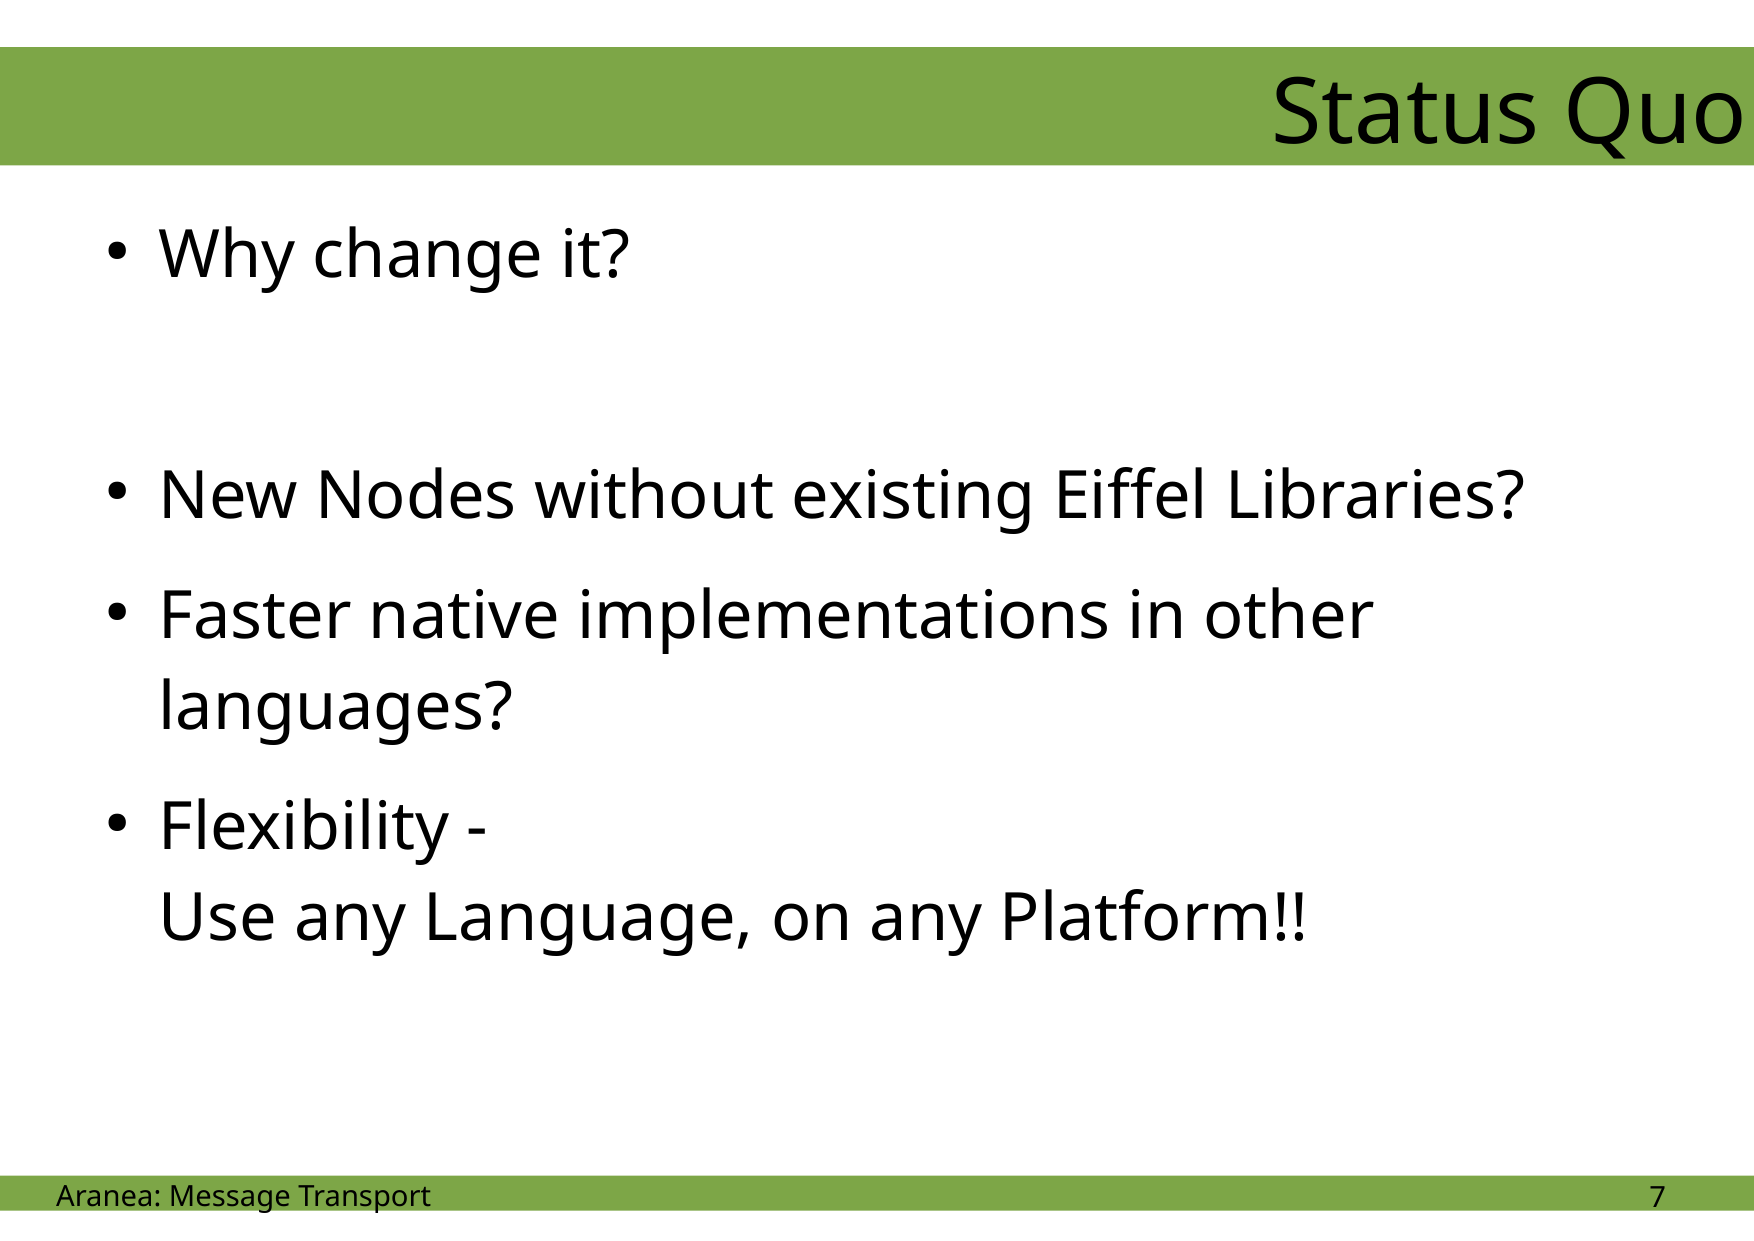

# Status Quo
Why change it?
New Nodes without existing Eiffel Libraries?
Faster native implementations in other languages?
Flexibility -
Use any Language, on any Platform!!
7